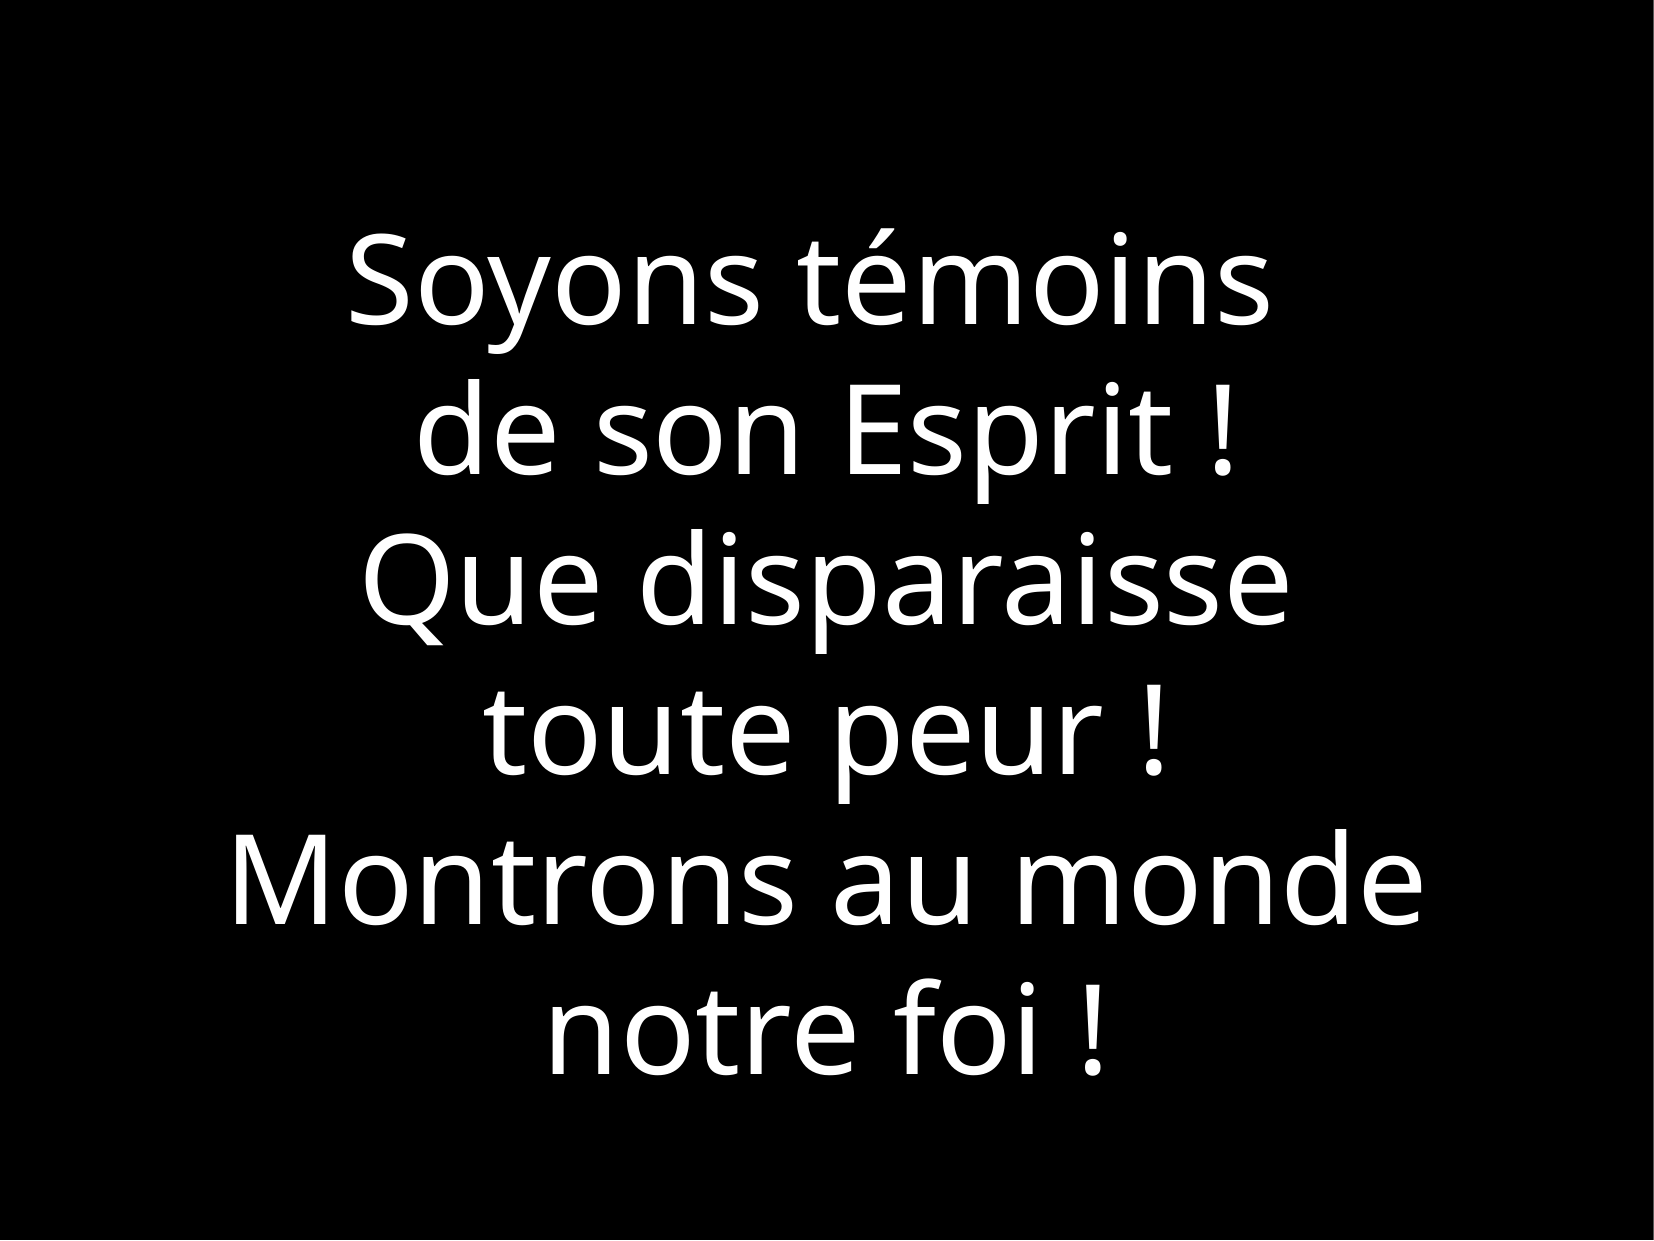

# Soyons témoins de son Esprit ! Que disparaisse toute peur ! Montrons au monde notre foi !